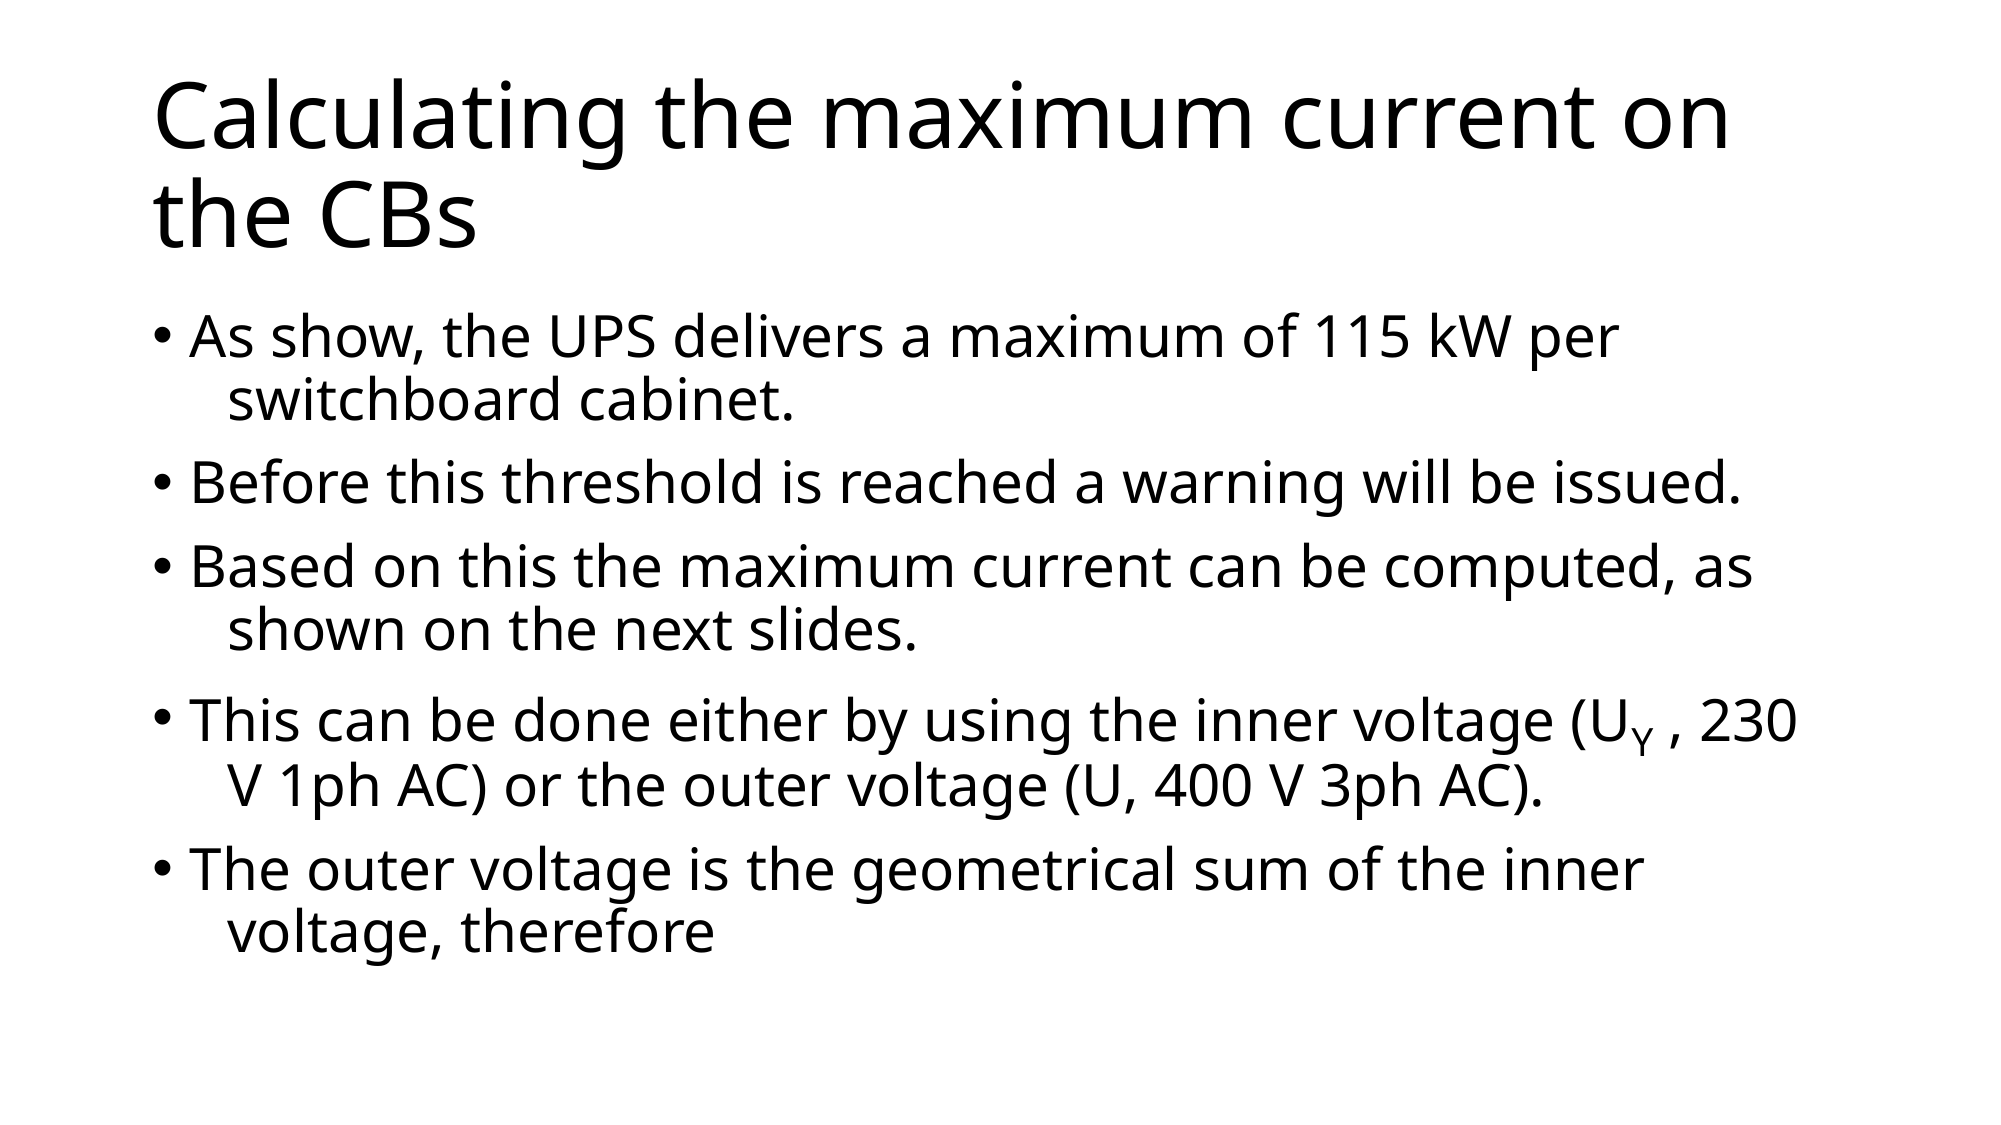

# Calculating the maximum current on the CBs
As show, the UPS delivers a maximum of 115 kW per switchboard cabinet.
Before this threshold is reached a warning will be issued.
Based on this the maximum current can be computed, as shown on the next slides.
This can be done either by using the inner voltage (UY , 230 V 1ph AC) or the outer voltage (U, 400 V 3ph AC).
The outer voltage is the geometrical sum of the inner voltage, therefore